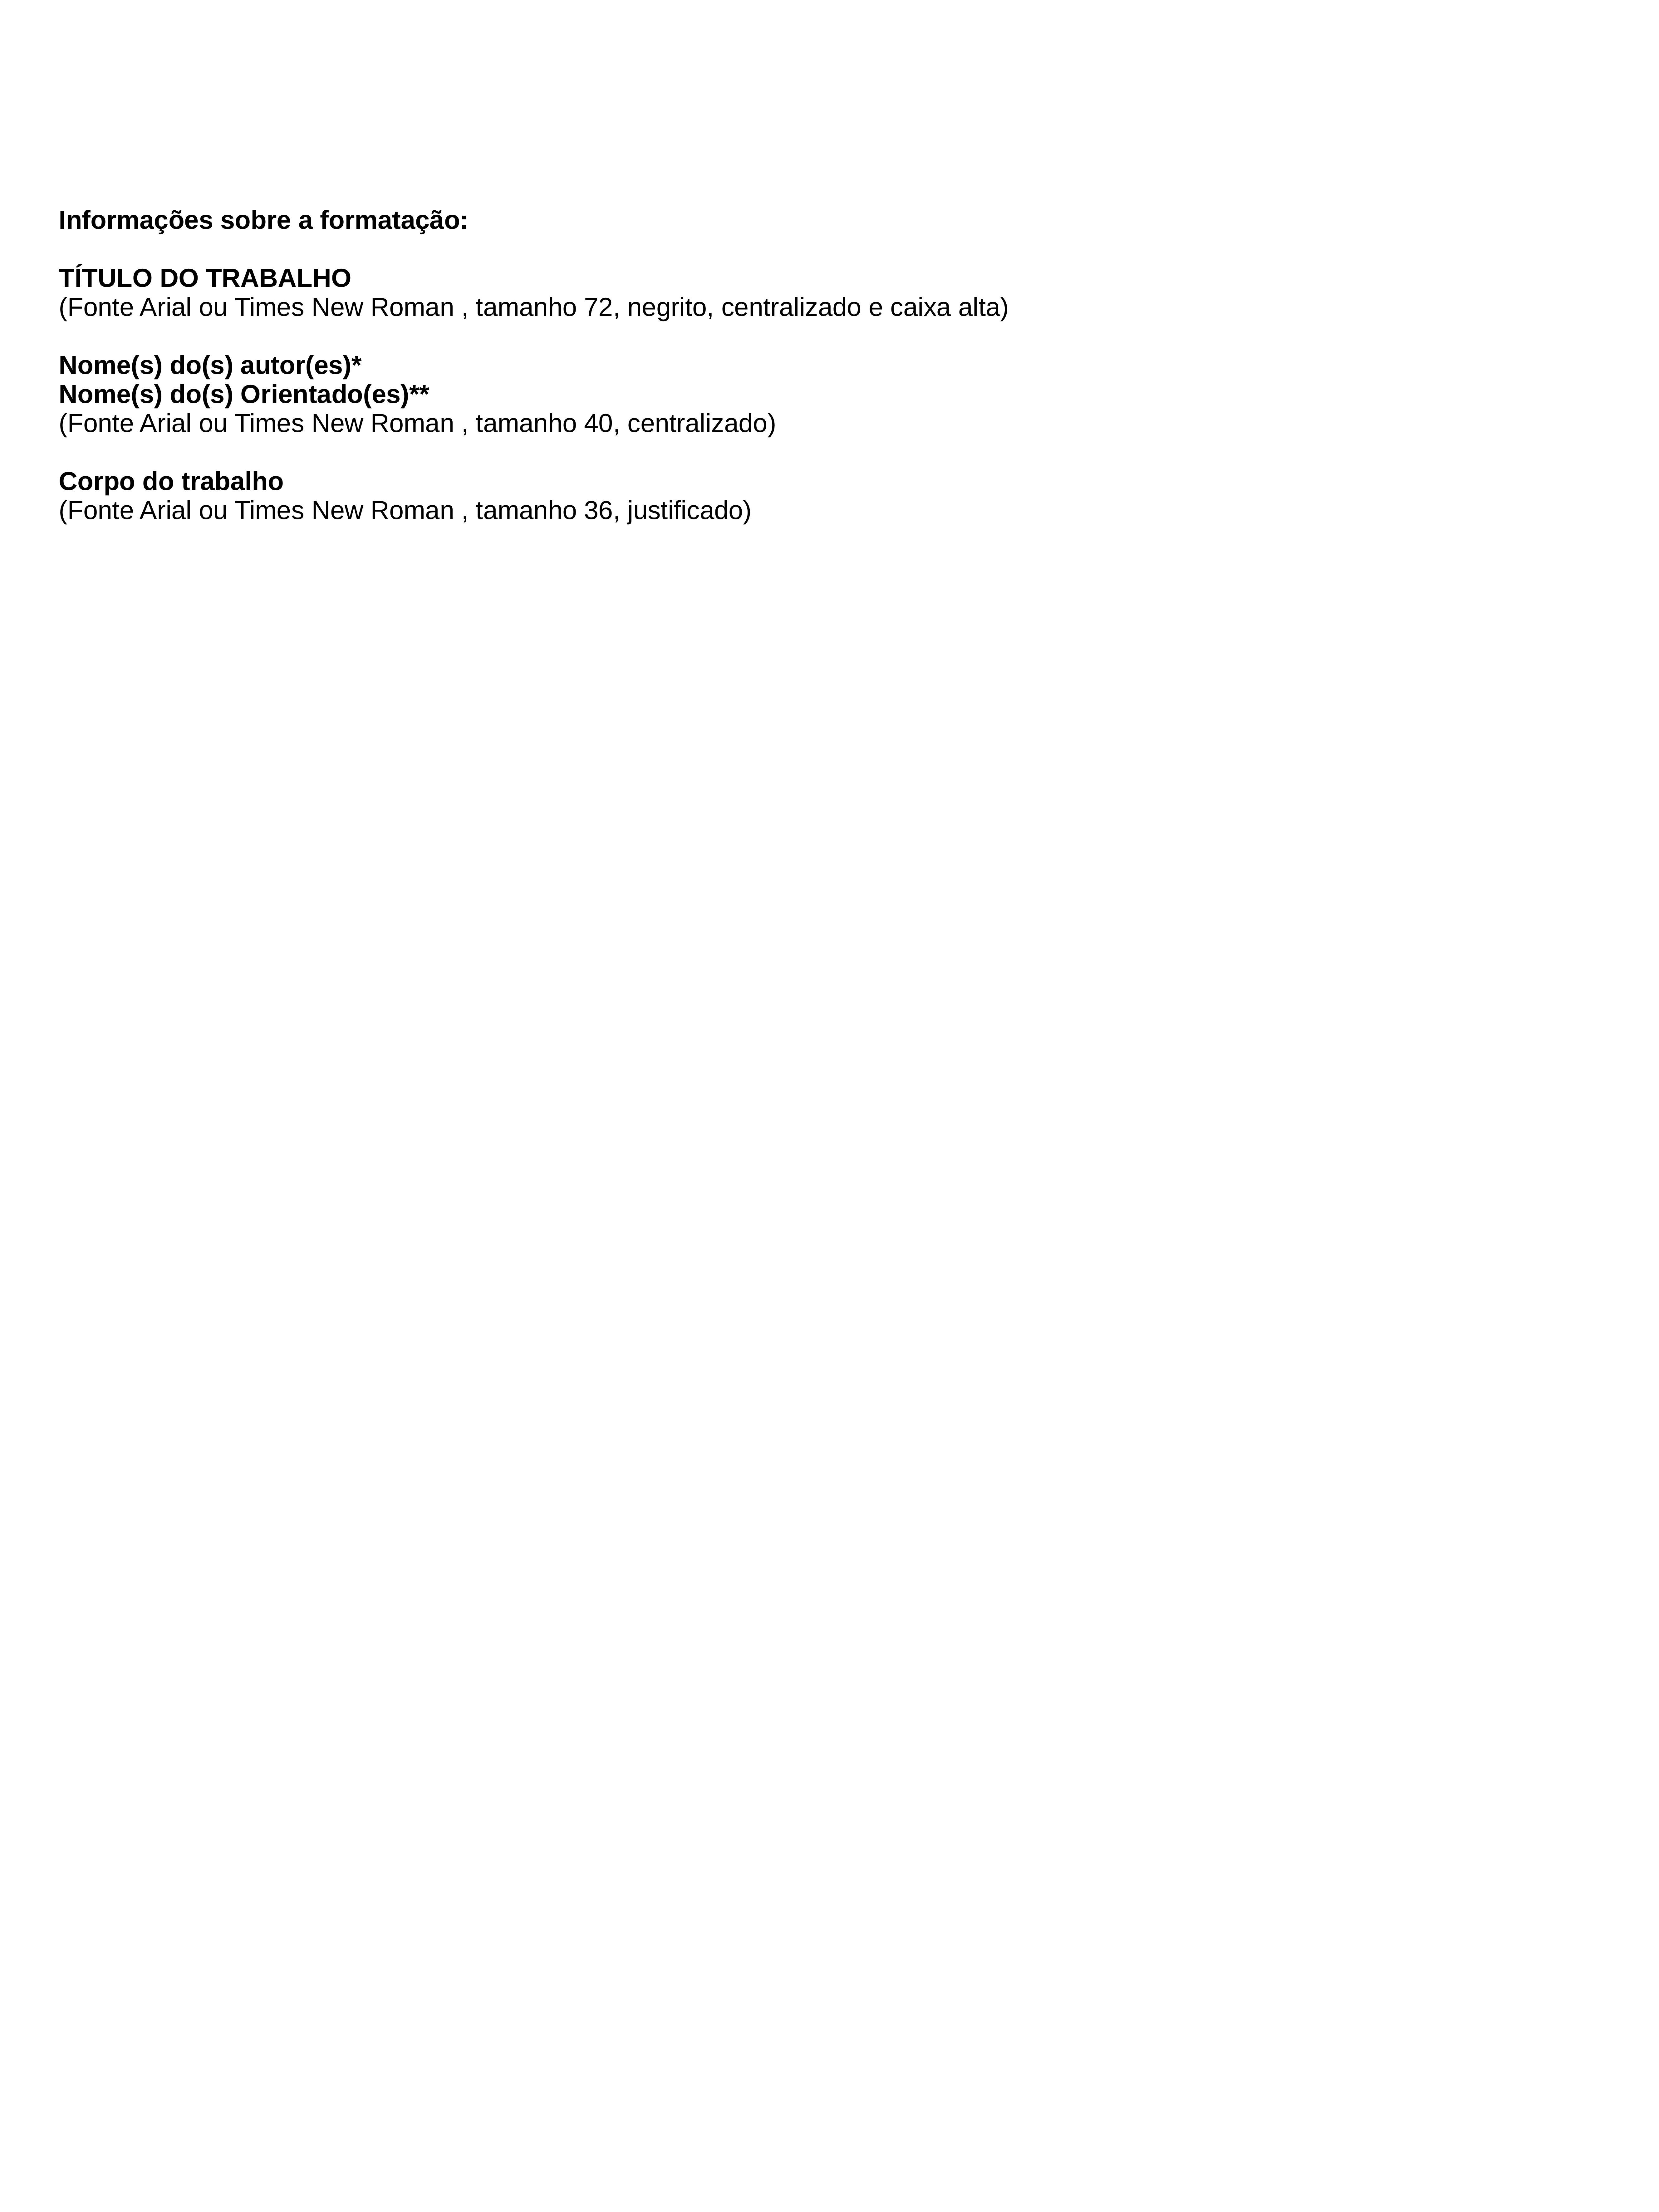

# Informações sobre a formatação: TÍTULO DO TRABALHO (Fonte Arial ou Times New Roman , tamanho 72, negrito, centralizado e caixa alta) Nome(s) do(s) autor(es)* Nome(s) do(s) Orientado(es)** (Fonte Arial ou Times New Roman , tamanho 40, centralizado) Corpo do trabalho (Fonte Arial ou Times New Roman , tamanho 36, justificado)